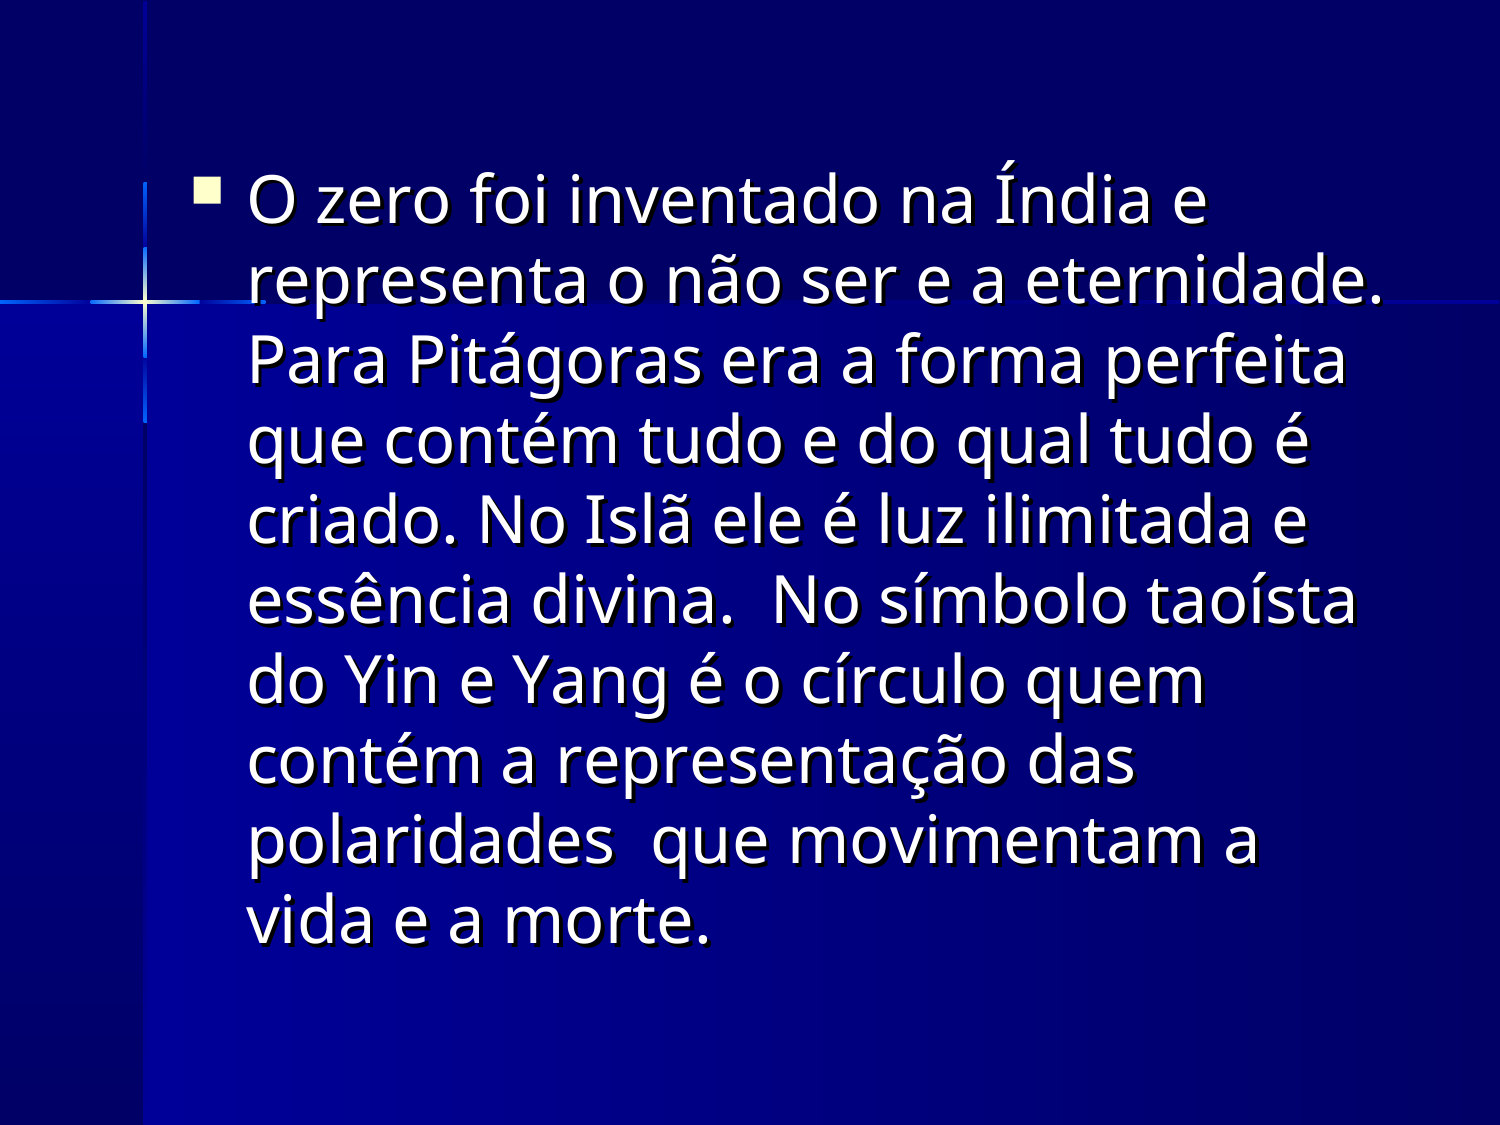

# O zero foi inventado na Índia e representa o não ser e a eternidade. Para Pitágoras era a forma perfeita que contém tudo e do qual tudo é criado. No Islã ele é luz ilimitada e essência divina. No símbolo taoísta do Yin e Yang é o círculo quem contém a representação das polaridades que movimentam a vida e a morte.